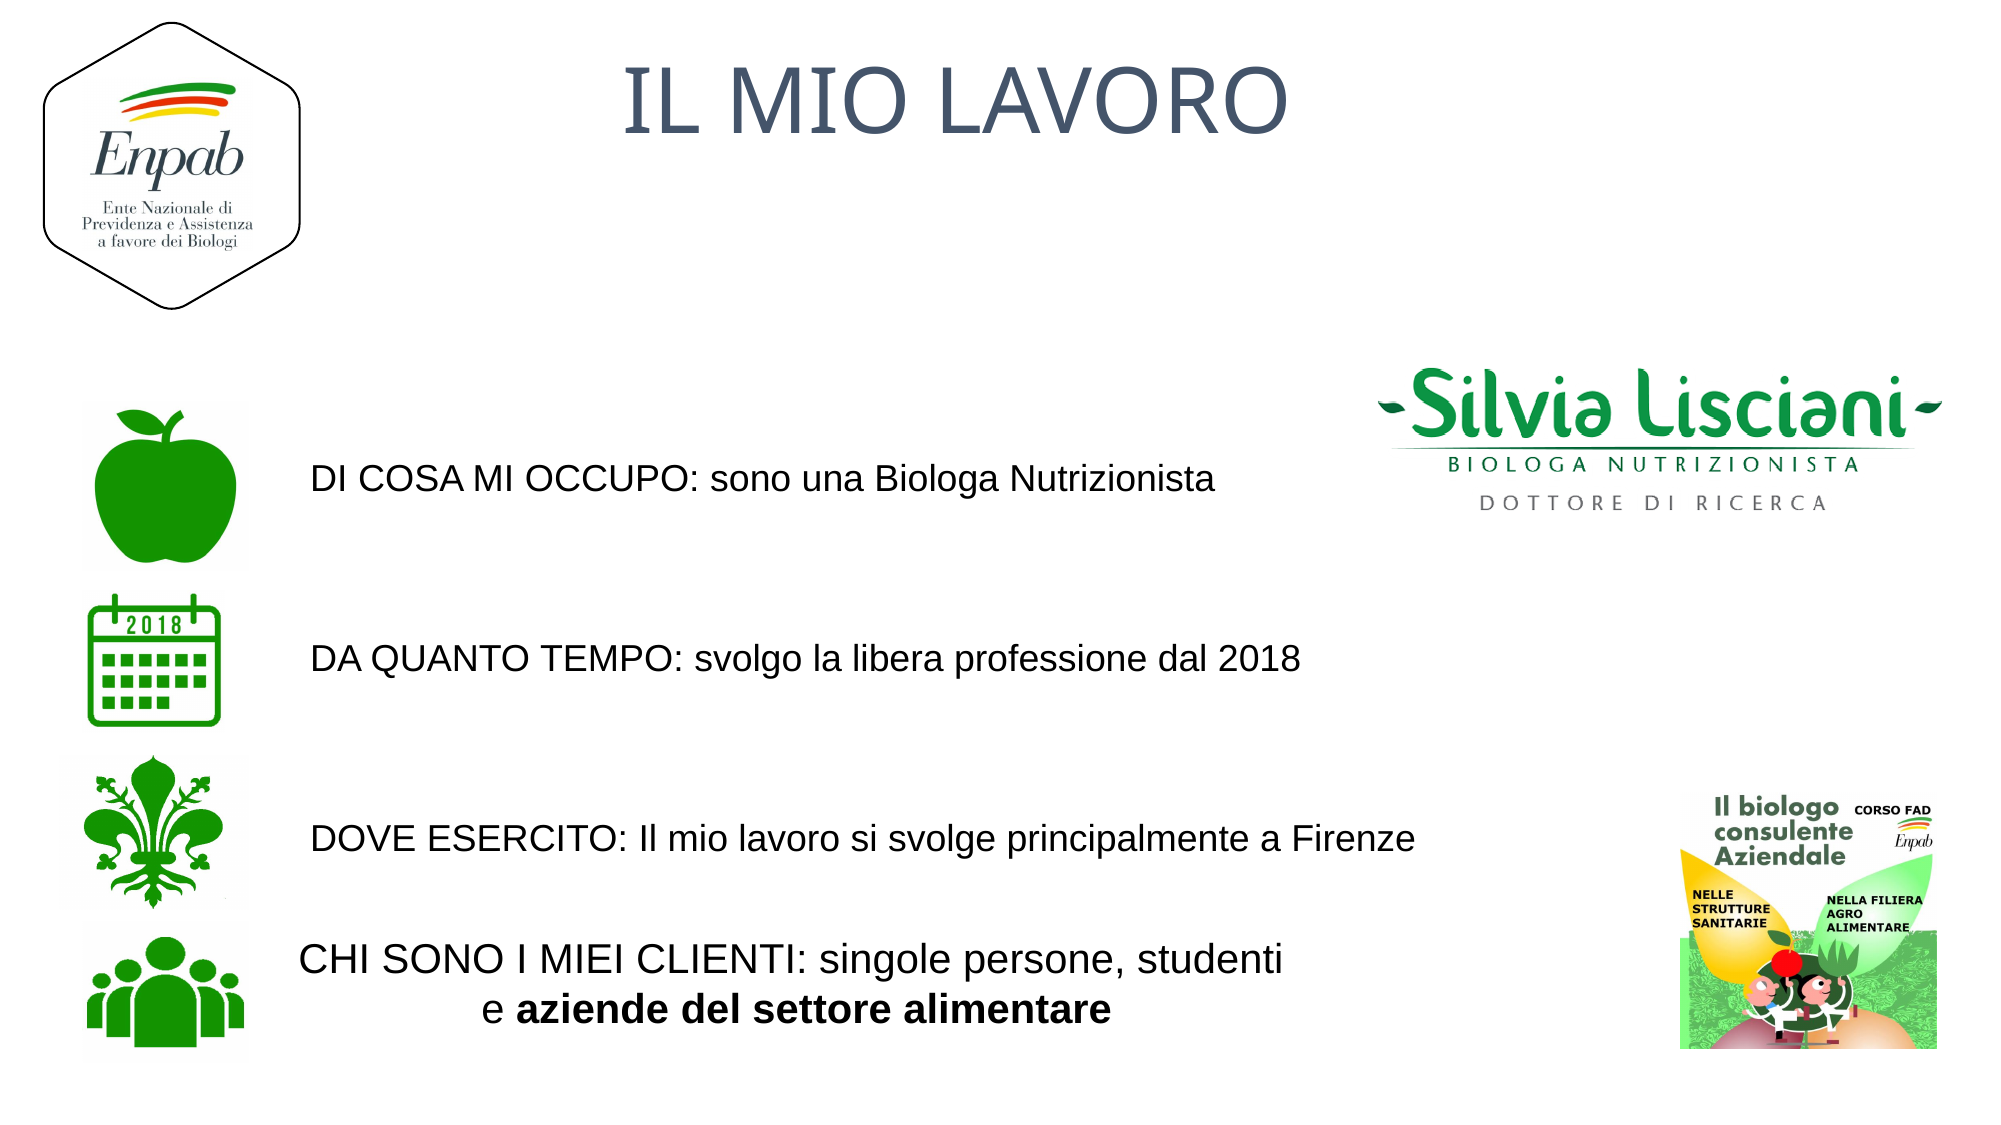

IL MIO LAVORO
DI COSA MI OCCUPO: sono una Biologa Nutrizionista
DA QUANTO TEMPO: svolgo la libera professione dal 2018
DOVE ESERCITO: Il mio lavoro si svolge principalmente a Firenze
CHI SONO I MIEI CLIENTI: singole persone, studenti
 e aziende del settore alimentare